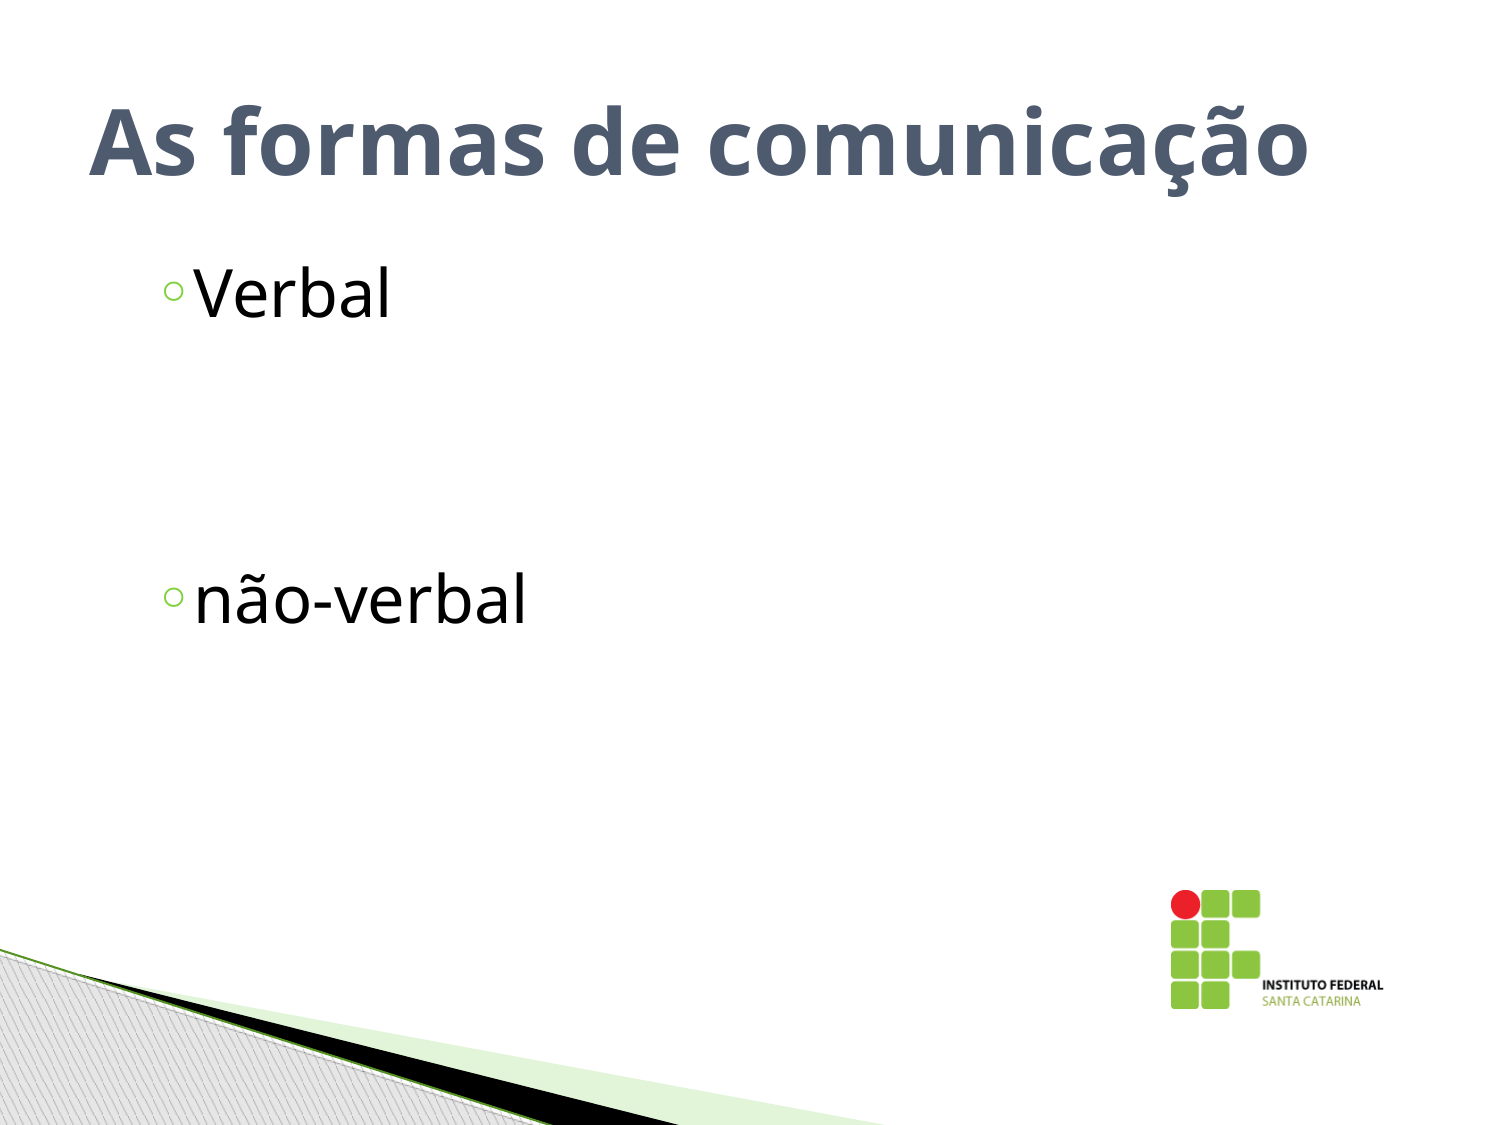

As formas de comunicação
# Verbal
não-verbal